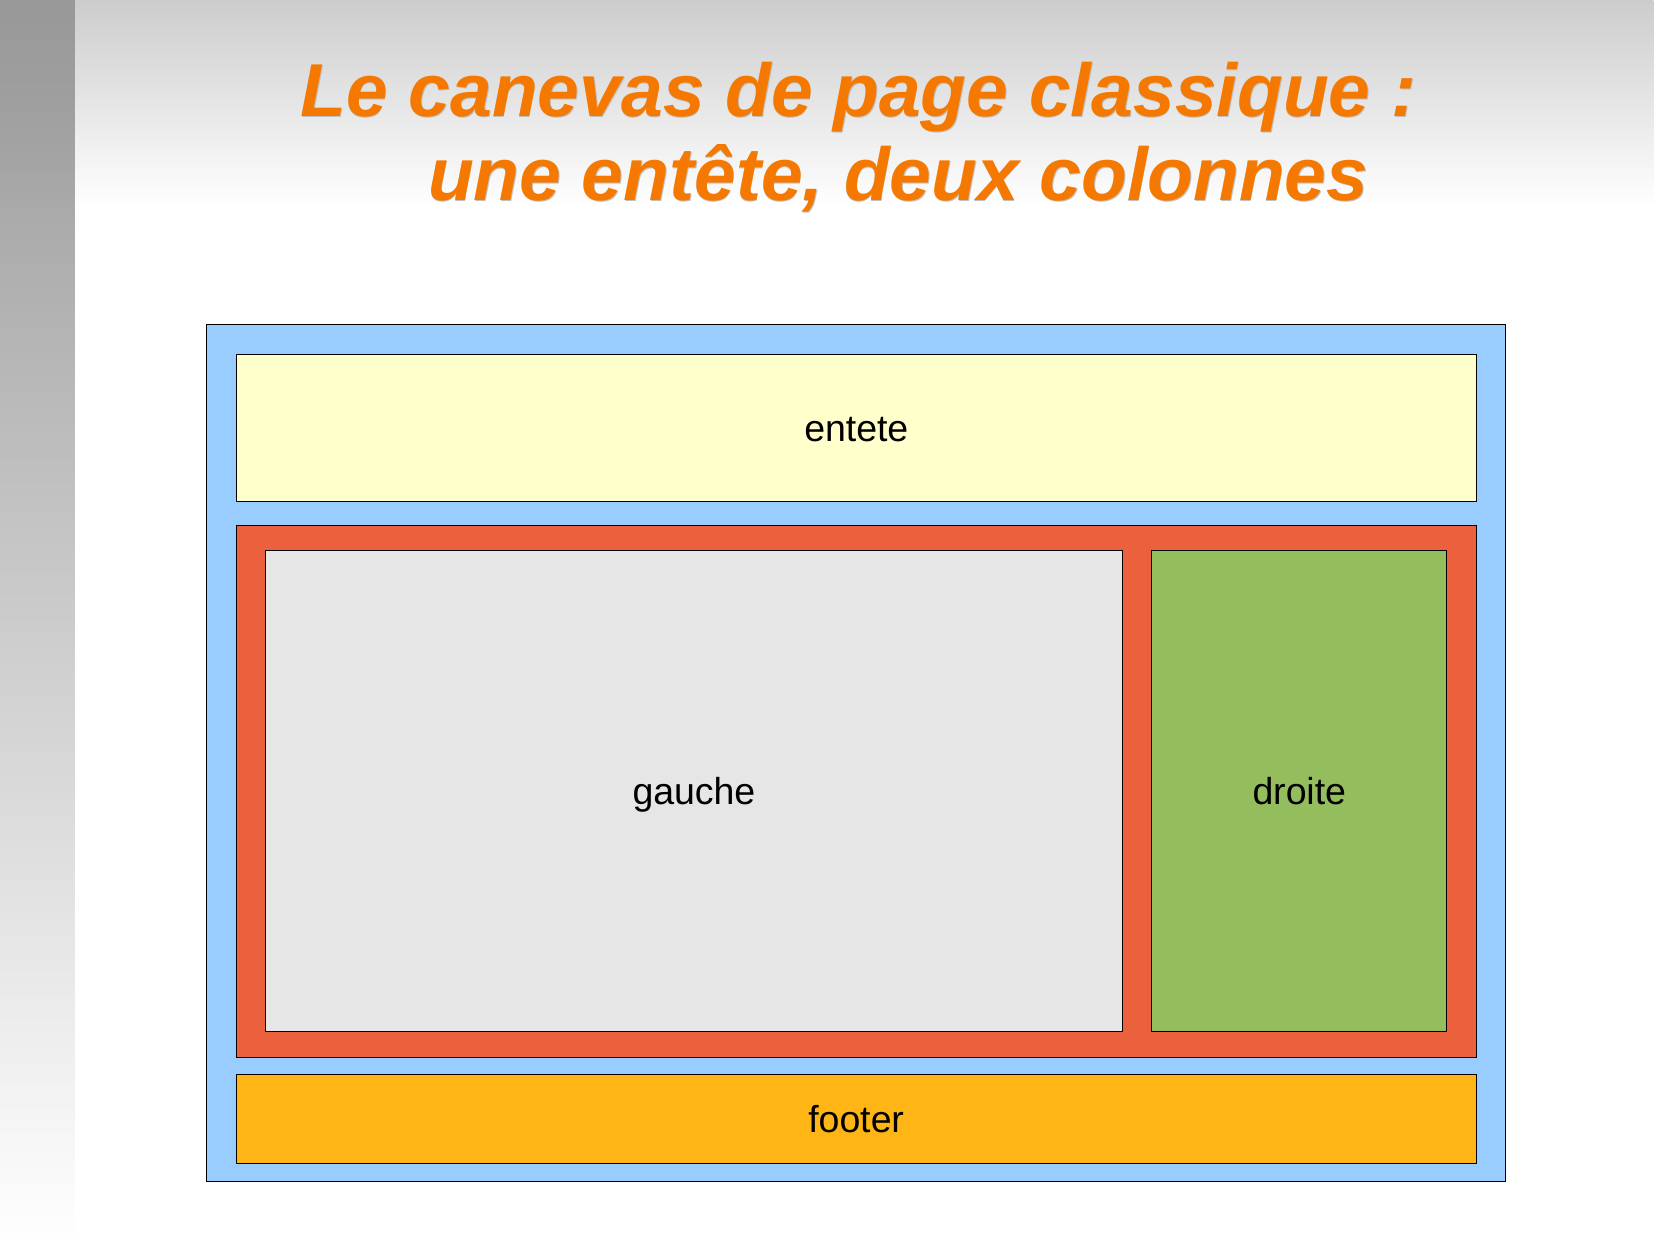

# Le canevas de page classique : une entête, deux colonnes
entete
entete
gauche
droite
footer